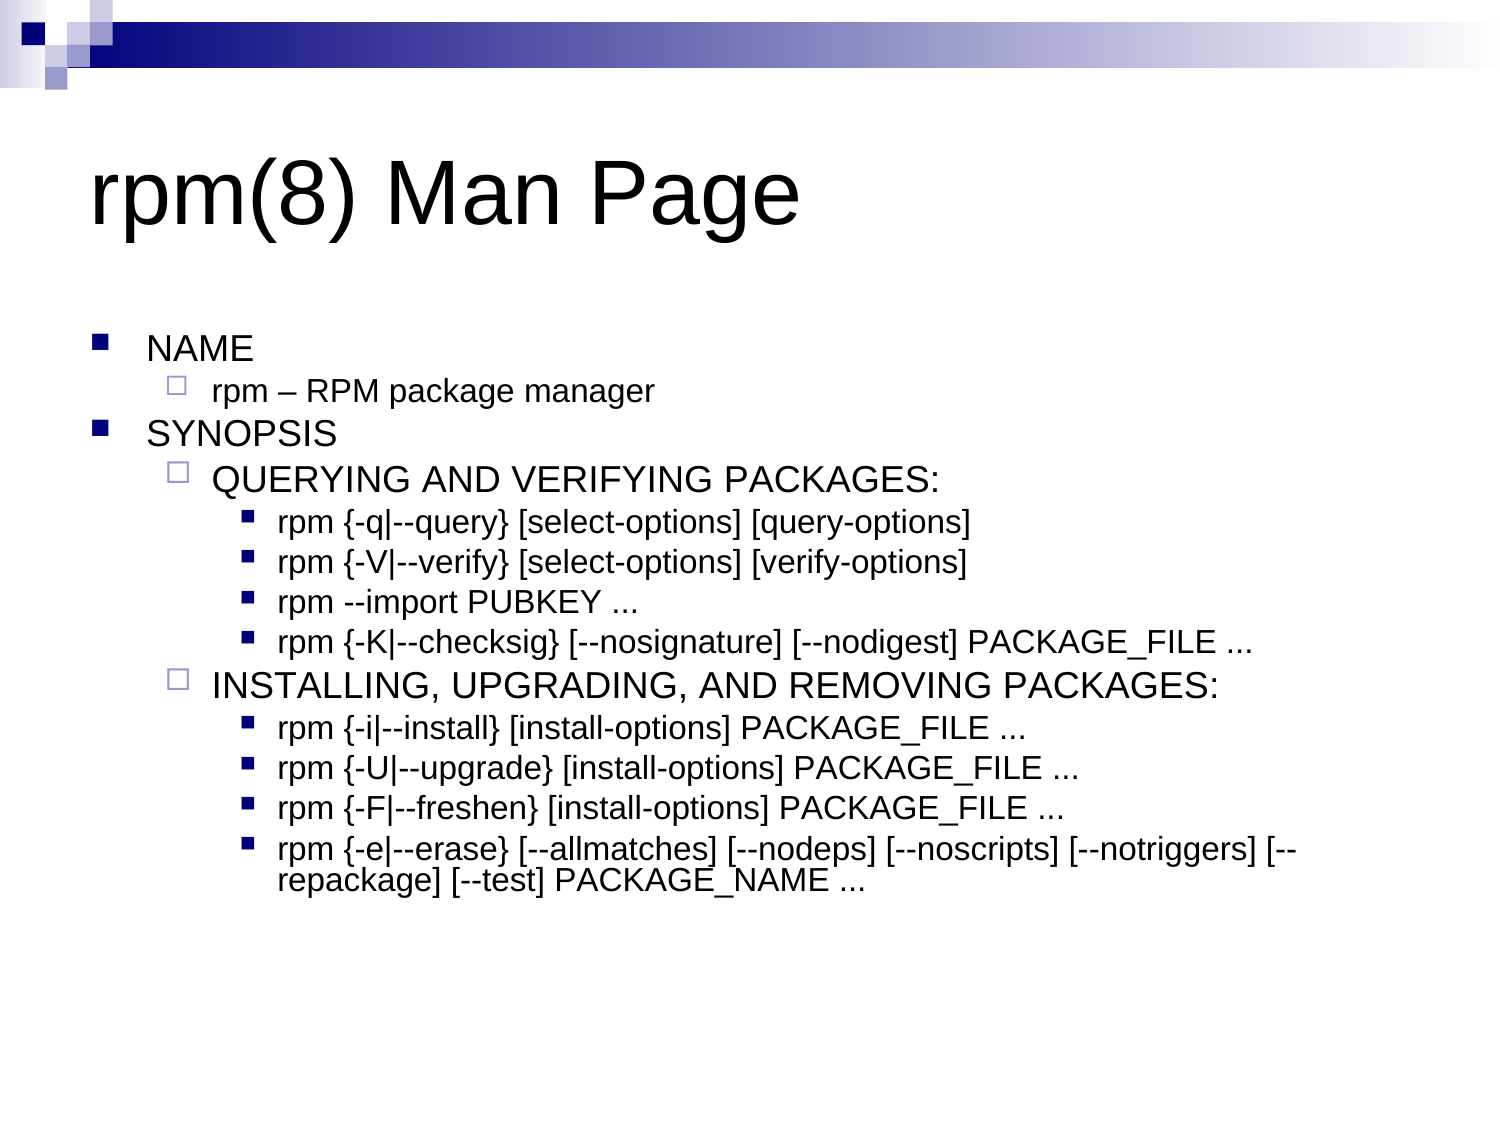

# rpm(8) Man Page
NAME
rpm – RPM package manager
SYNOPSIS
QUERYING AND VERIFYING PACKAGES:
rpm {-q|--query} [select-options] [query-options]
rpm {-V|--verify} [select-options] [verify-options]
rpm --import PUBKEY ...
rpm {-K|--checksig} [--nosignature] [--nodigest] PACKAGE_FILE ...
INSTALLING, UPGRADING, AND REMOVING PACKAGES:
rpm {-i|--install} [install-options] PACKAGE_FILE ...
rpm {-U|--upgrade} [install-options] PACKAGE_FILE ...
rpm {-F|--freshen} [install-options] PACKAGE_FILE ...
rpm {-e|--erase} [--allmatches] [--nodeps] [--noscripts] [--notriggers] [--repackage] [--test] PACKAGE_NAME ...